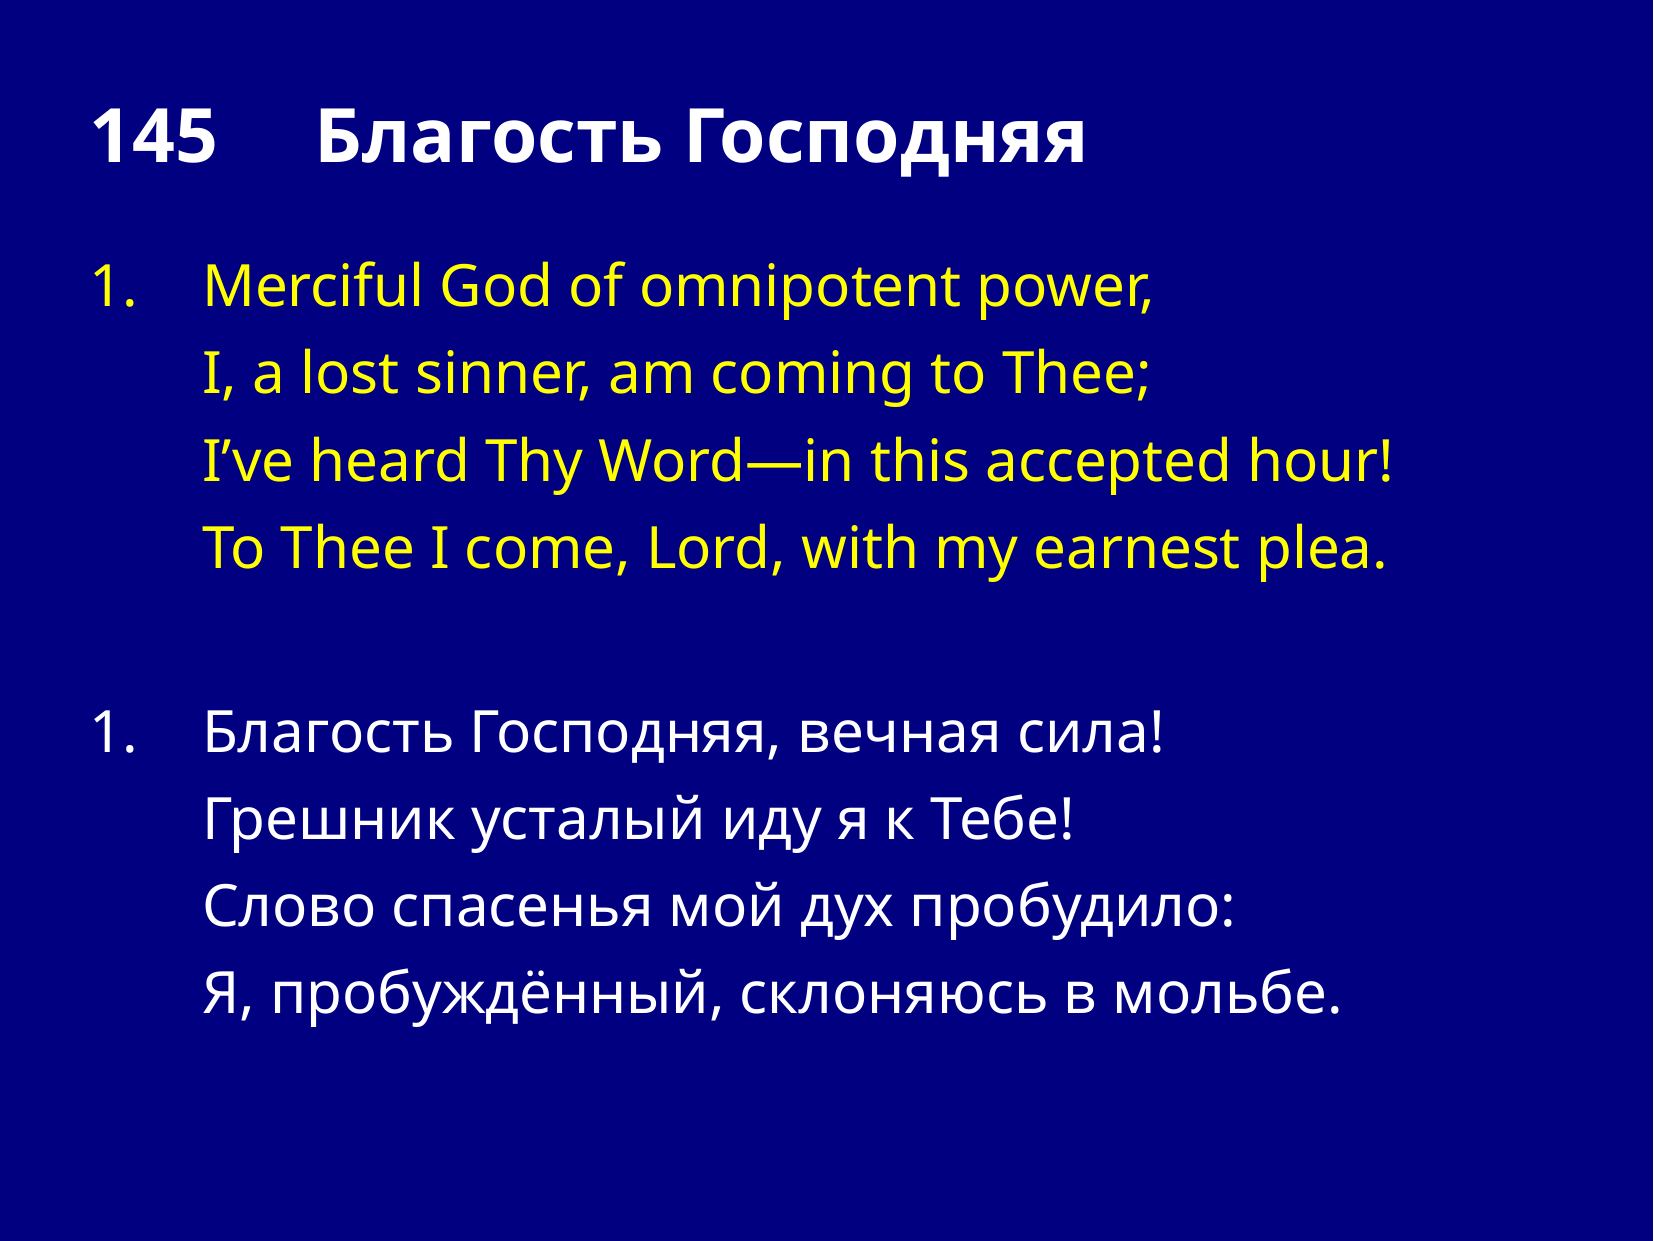

145	Благость Господняя
1.	Merciful God of omnipotent power,
	I, a lost sinner, am coming to Thee;
	I’ve heard Thy Word—in this accepted hour!
	To Thee I come, Lord, with my earnest plea.
1.	Благость Господняя, вечная сила!
	Грешник усталый иду я к Тебе!
	Слово спасенья мой дух пробудило:
	Я, пробуждённый, склоняюсь в мольбе.